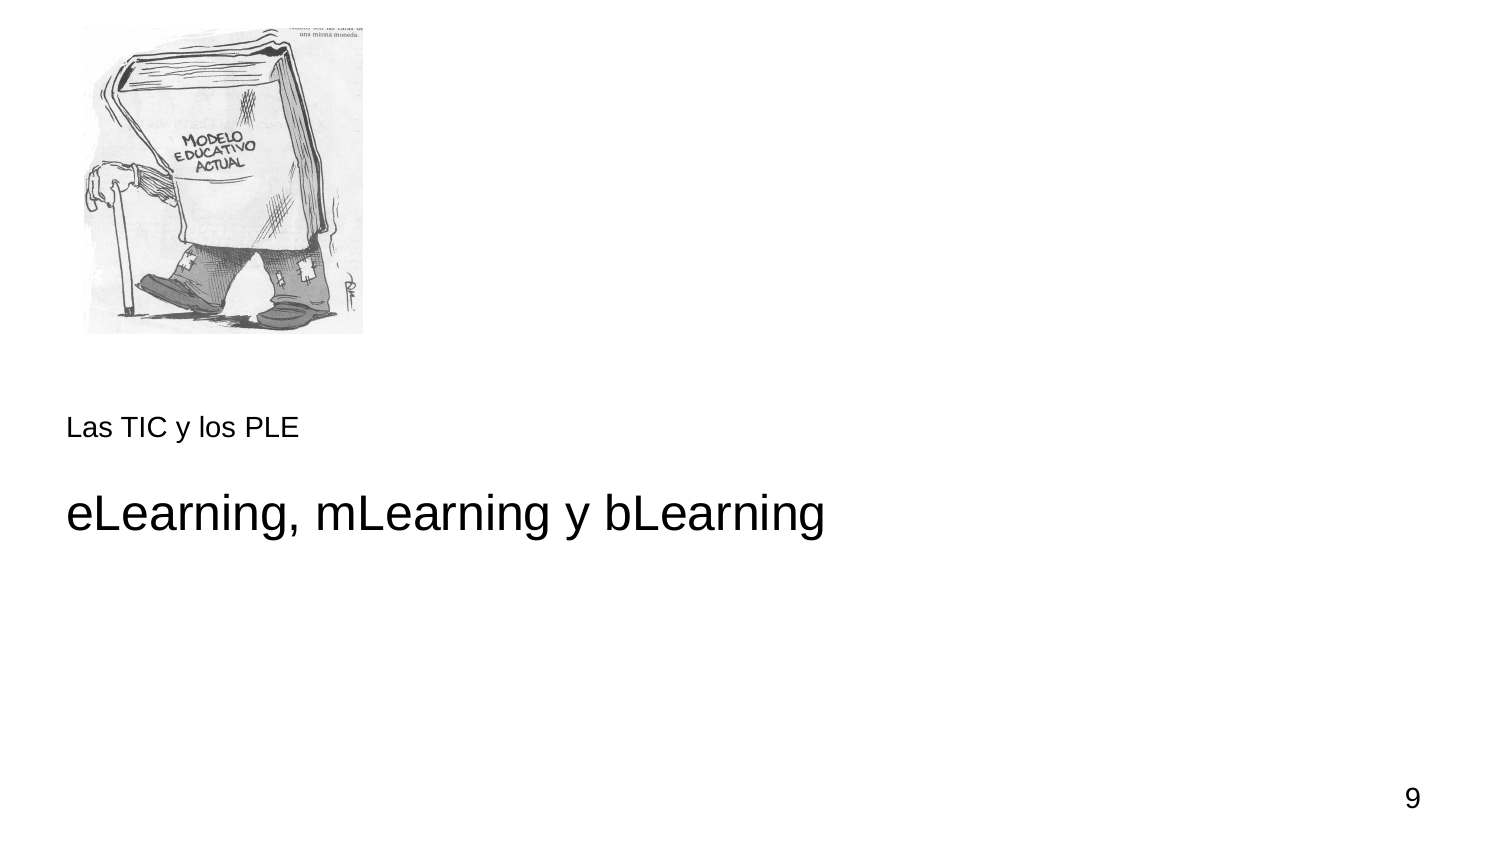

# Las TIC y los PLE
eLearning, mLearning y bLearning